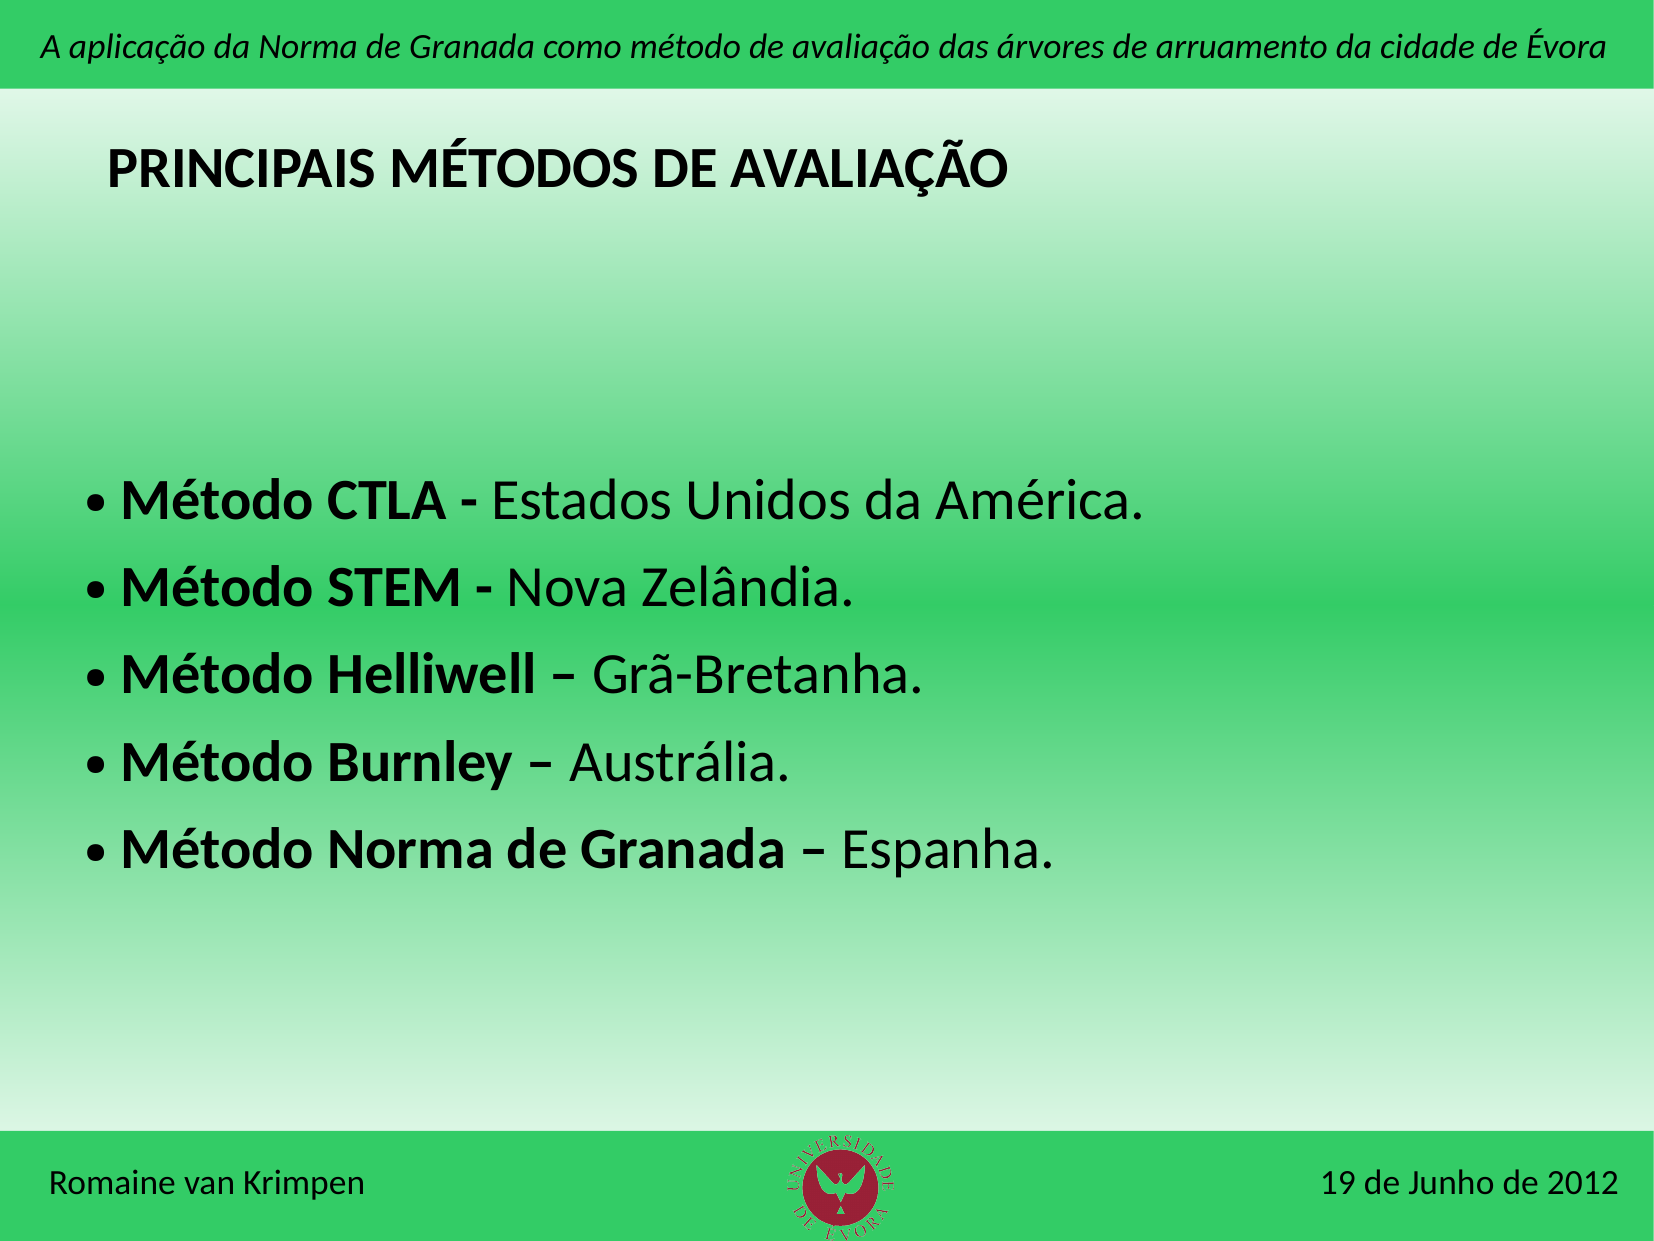

PRINCIPAIS MÉTODOS DE AVALIAÇÃO
 Método CTLA - Estados Unidos da América.
 Método STEM - Nova Zelândia.
 Método Helliwell – Grã-Bretanha.
 Método Burnley – Austrália.
 Método Norma de Granada – Espanha.